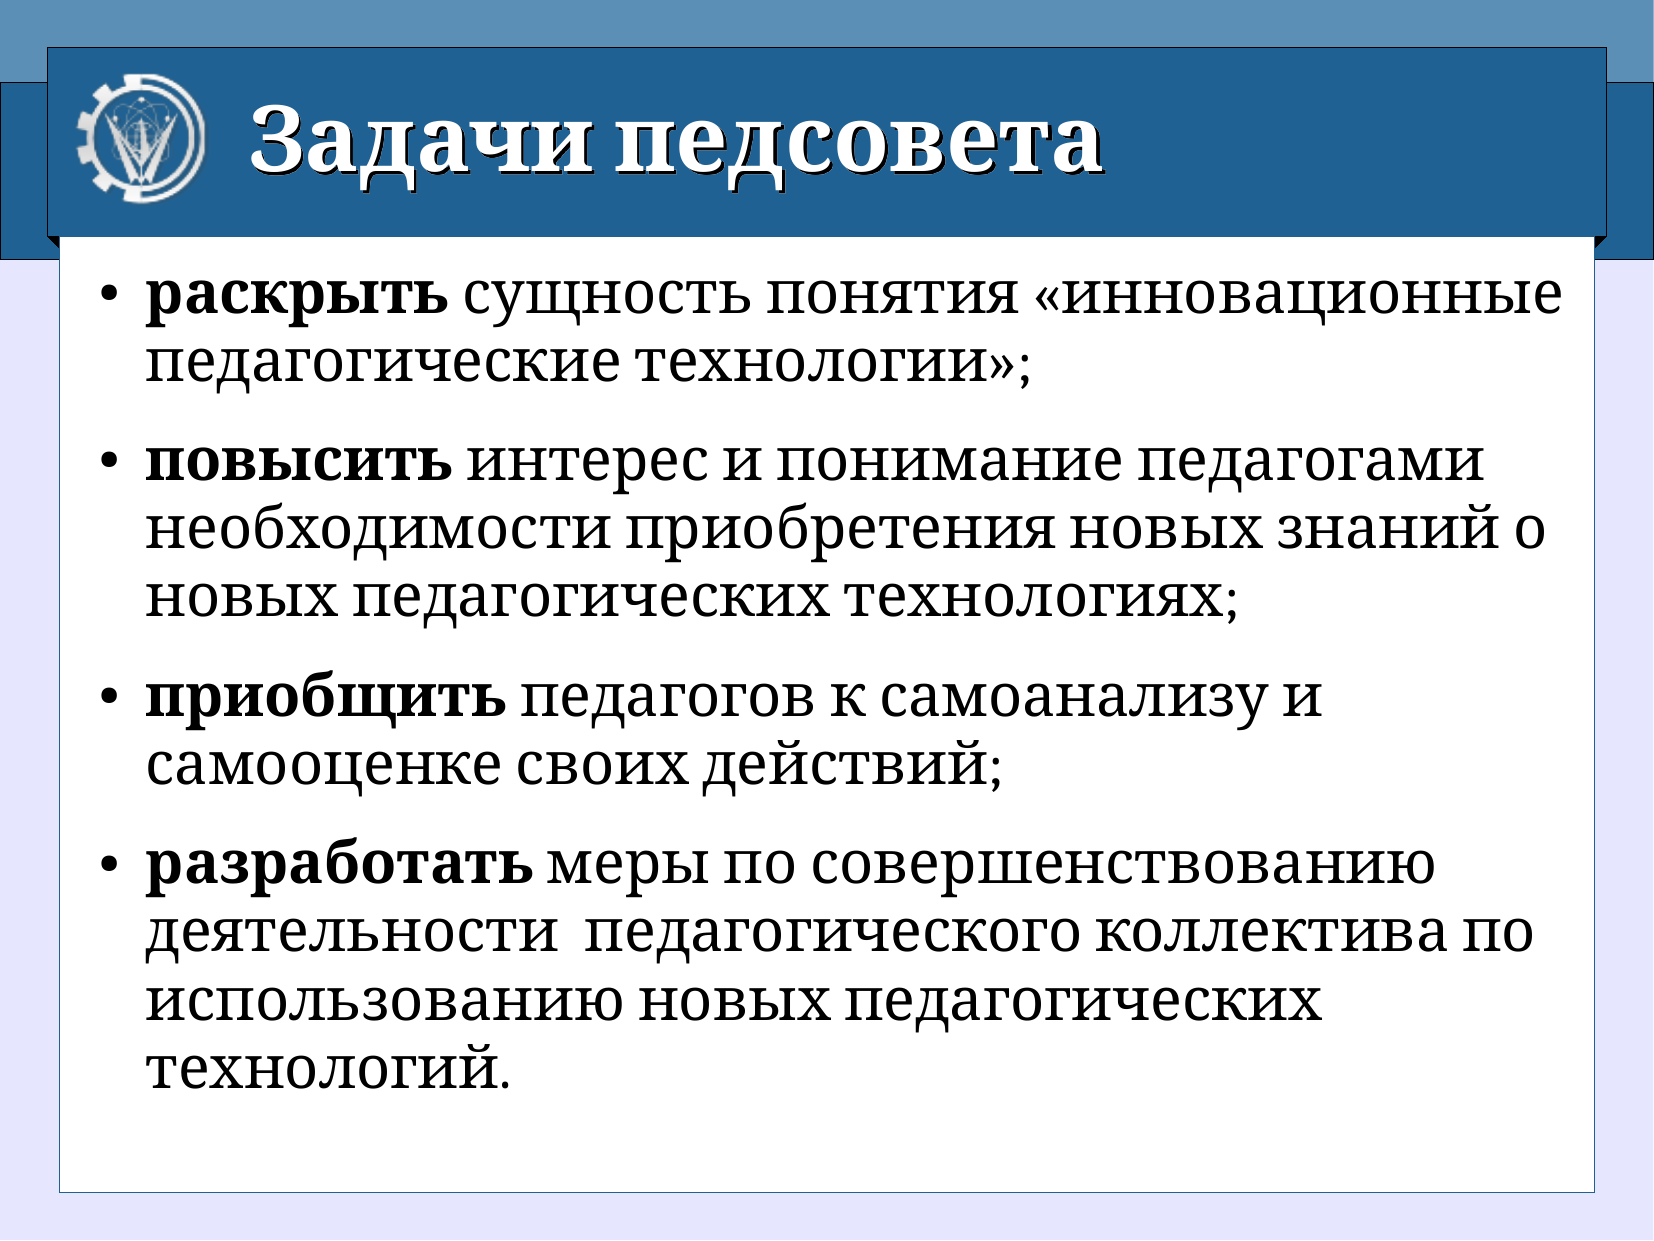

# Задачи педсовета
раскрыть сущность понятия «инновационные педагогические технологии»;
повысить интерес и понимание педагогами необходимости приобретения новых знаний о новых педагогических технологиях;
приобщить педагогов к самоанализу и самооценке своих действий;
разработать меры по совершенствованию деятельности педагогического коллектива по использованию новых педагогических технологий.